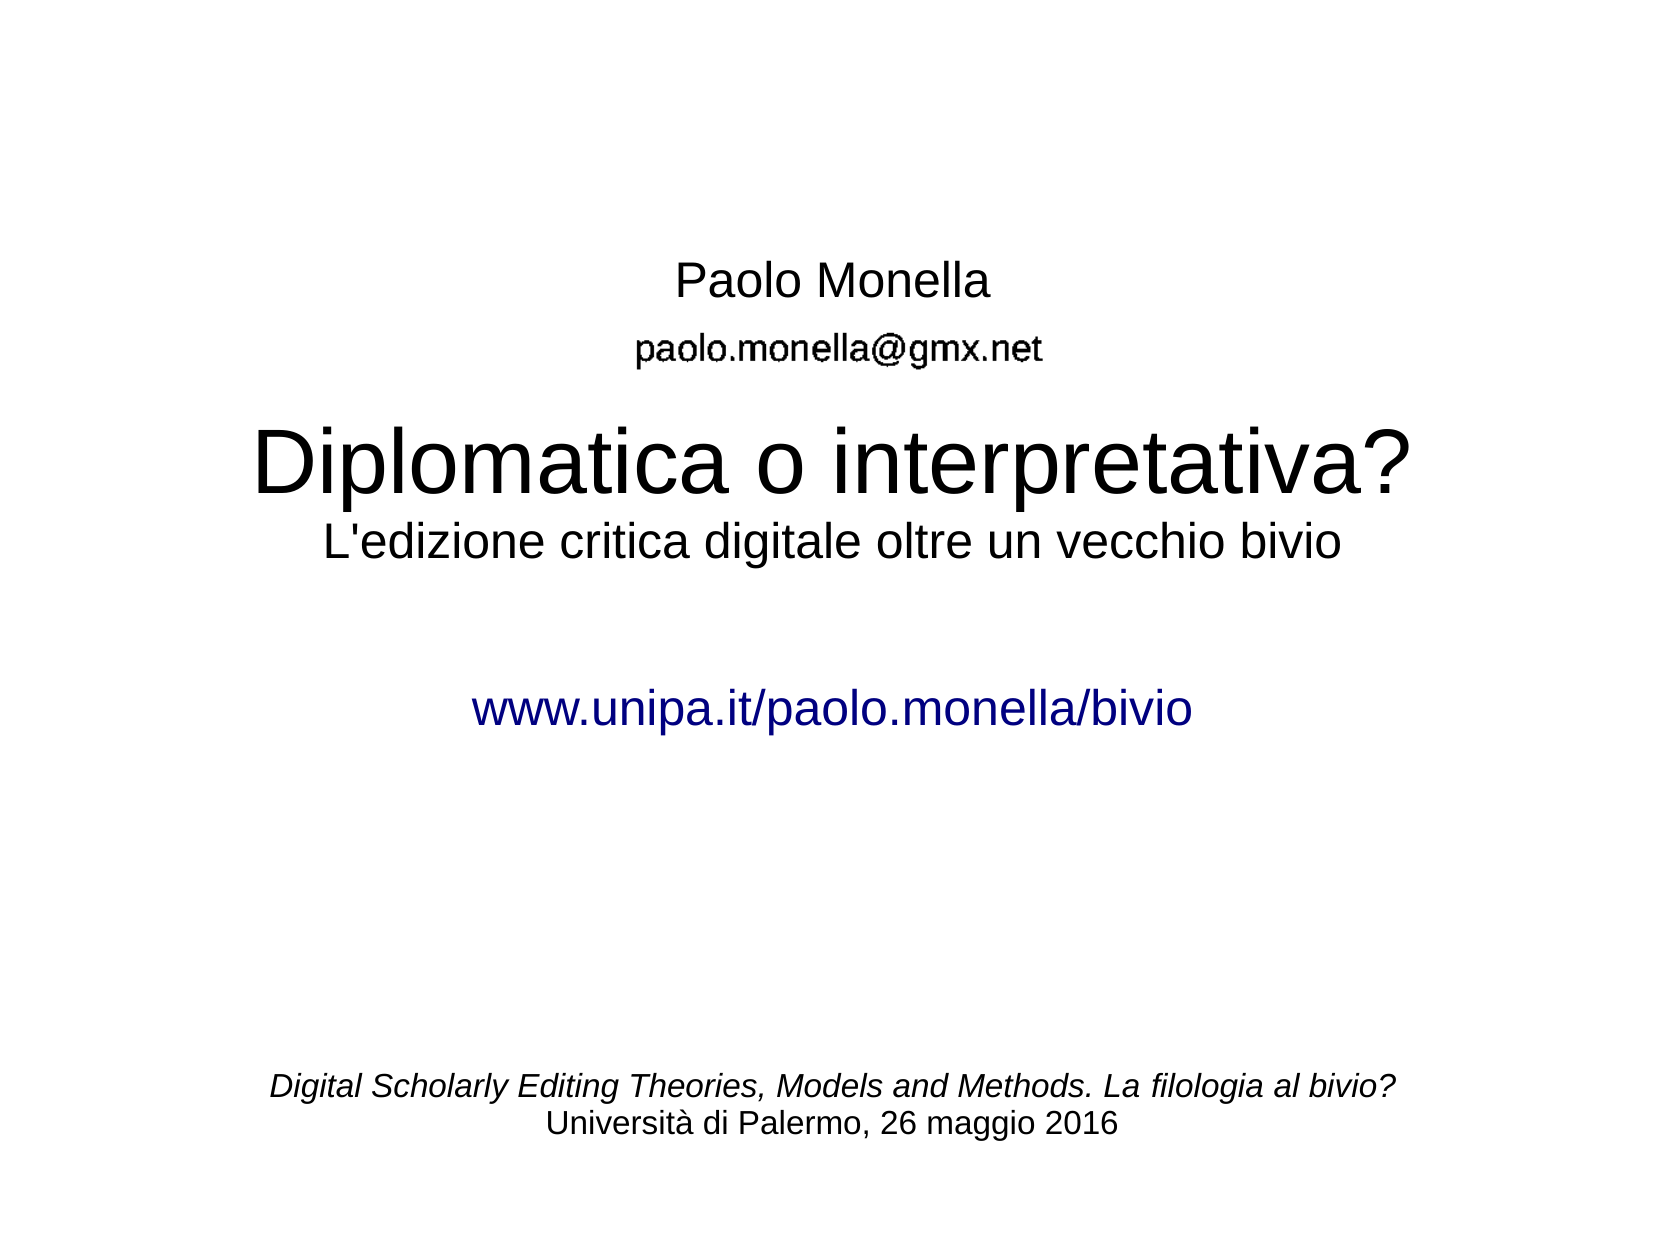

# Paolo Monella Diplomatica o interpretativa? L'edizione critica digitale oltre un vecchio bivio www.unipa.it/paolo.monella/bivio
Digital Scholarly Editing Theories, Models and Methods. La filologia al bivio?
Università di Palermo, 26 maggio 2016